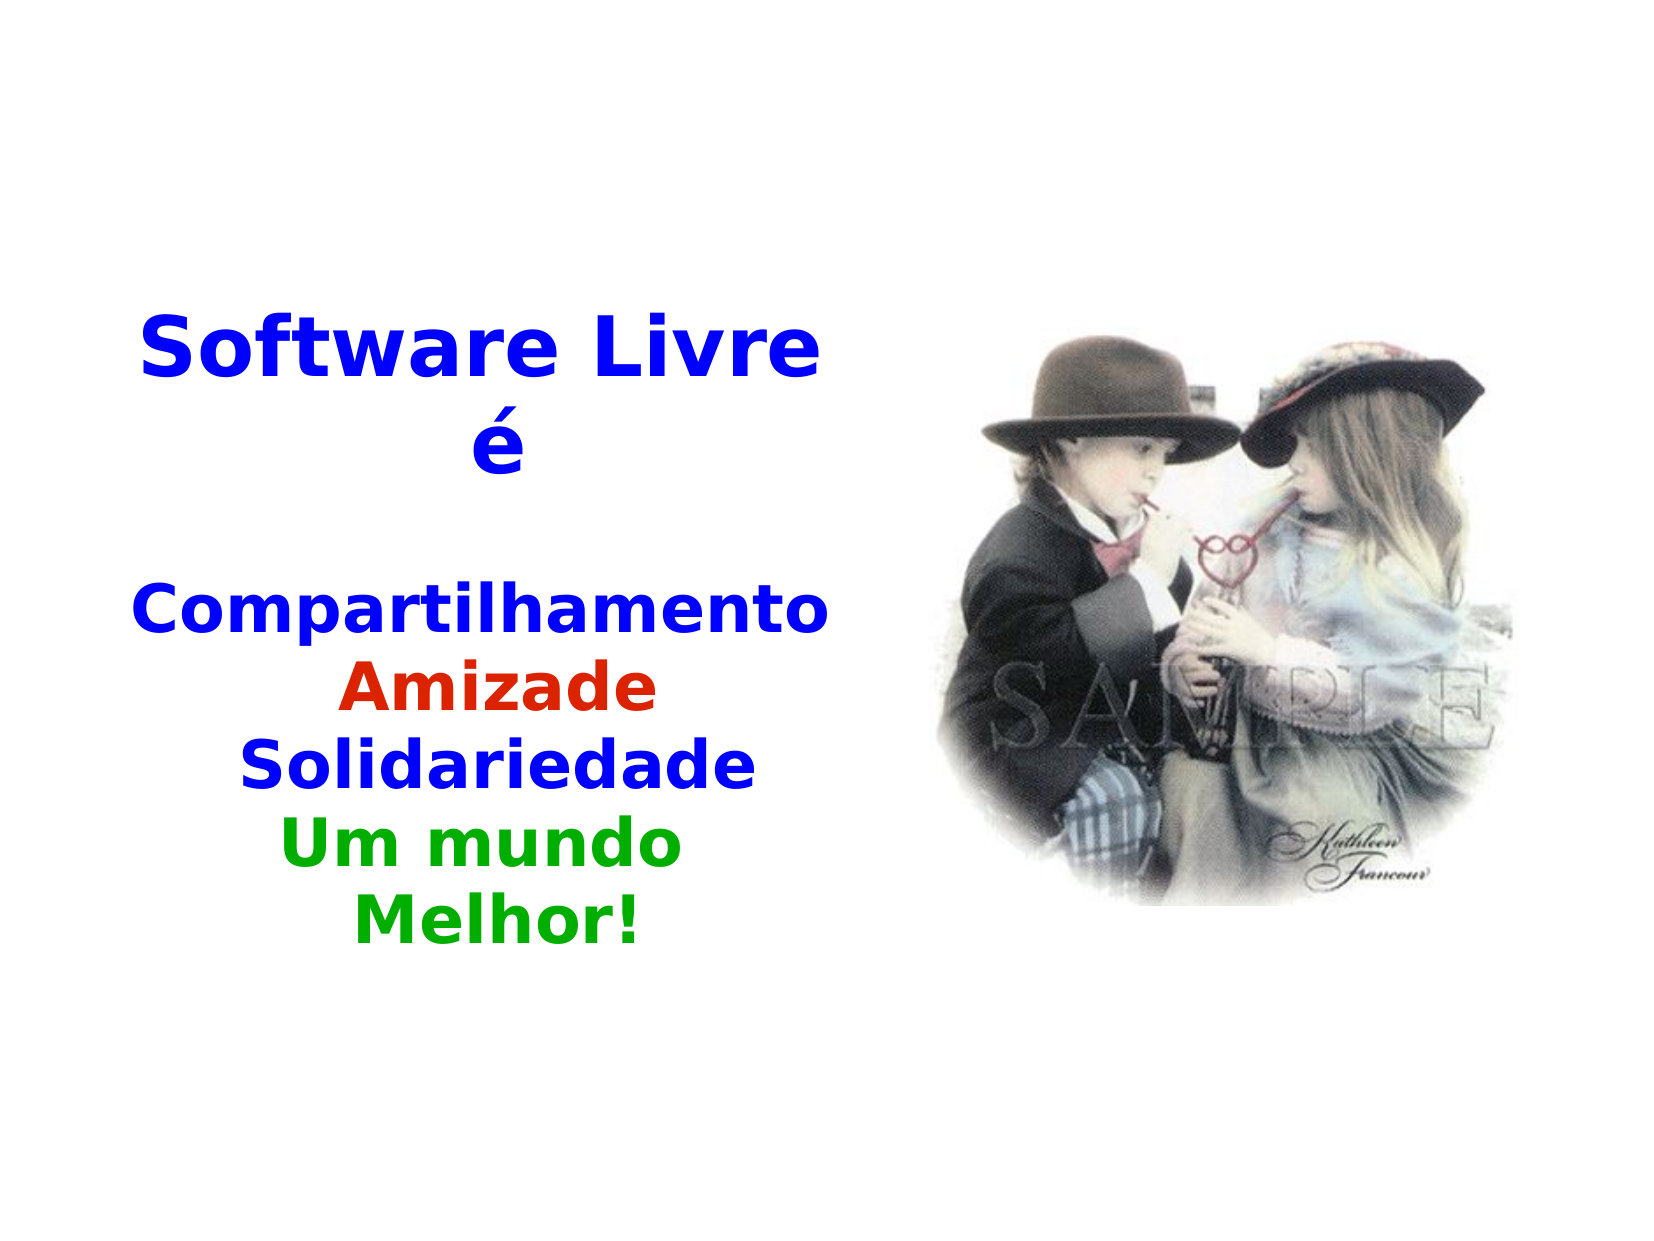

Software Livre
é
Compartilhamento
Amizade
Solidariedade
Um mundo Melhor!